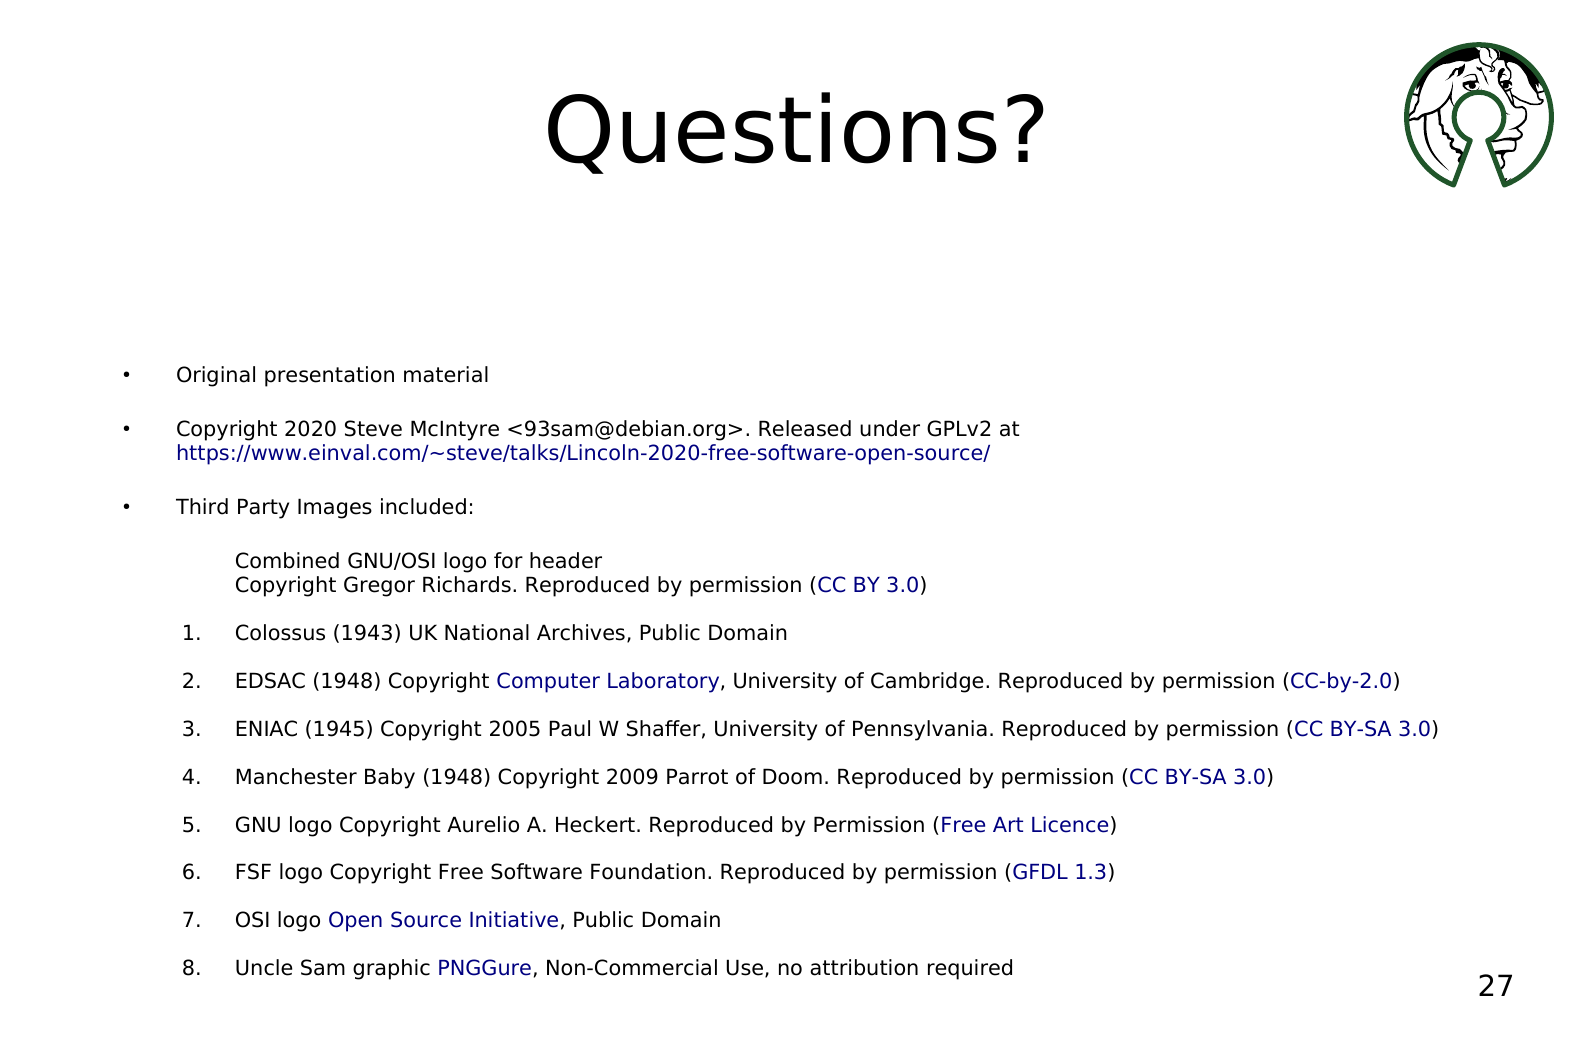

# Questions?
Original presentation material
Copyright 2020 Steve McIntyre <93sam@debian.org>. Released under GPLv2 at https://www.einval.com/~steve/talks/Lincoln-2020-free-software-open-source/
Third Party Images included:
Combined GNU/OSI logo for header
Copyright Gregor Richards. Reproduced by permission (CC BY 3.0)
Colossus (1943) UK National Archives, Public Domain
EDSAC (1948) Copyright Computer Laboratory, University of Cambridge. Reproduced by permission (CC-by-2.0)
ENIAC (1945) Copyright 2005 Paul W Shaffer, University of Pennsylvania. Reproduced by permission (CC BY-SA 3.0)
Manchester Baby (1948) Copyright 2009 Parrot of Doom. Reproduced by permission (CC BY-SA 3.0)
GNU logo Copyright Aurelio A. Heckert. Reproduced by Permission (Free Art Licence)
FSF logo Copyright Free Software Foundation. Reproduced by permission (GFDL 1.3)
OSI logo Open Source Initiative, Public Domain
Uncle Sam graphic PNGGure, Non-Commercial Use, no attribution required
27